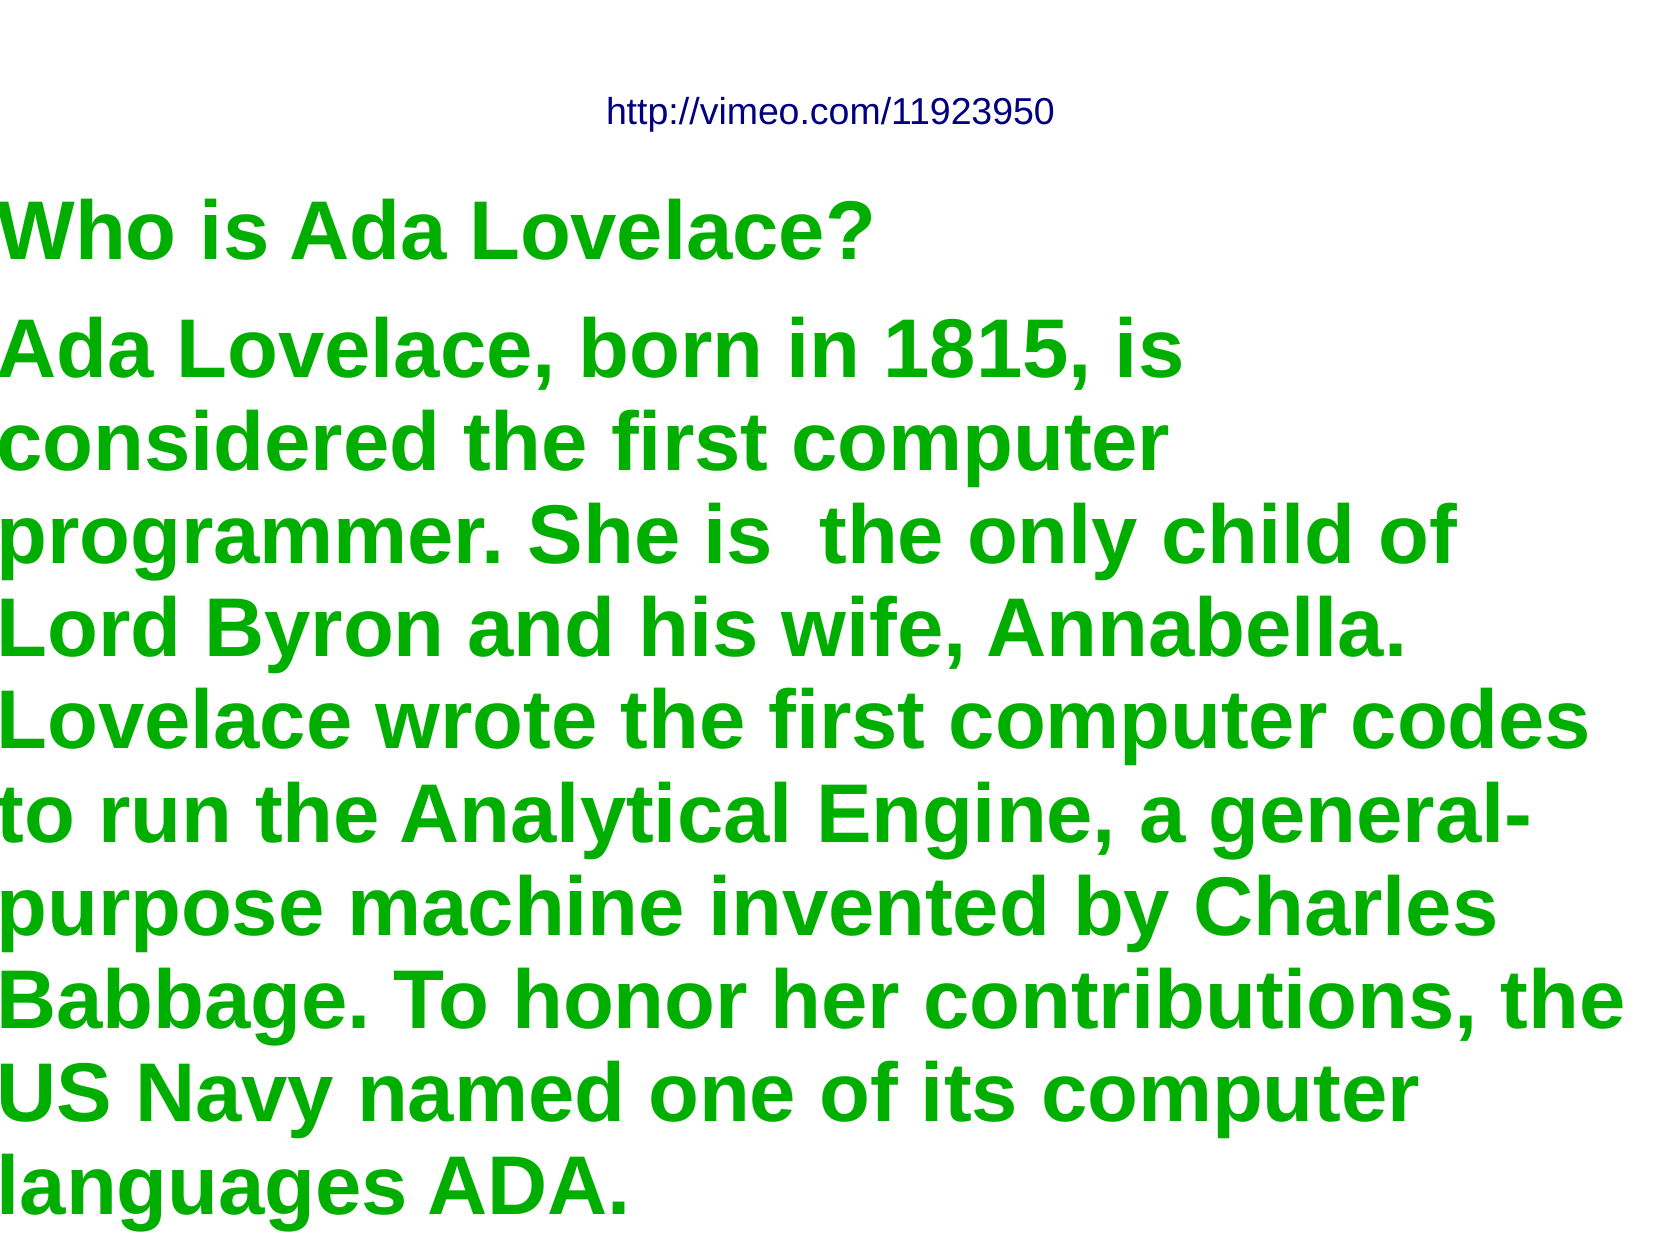

http://vimeo.com/11923950
Who is Ada Lovelace?
Ada Lovelace, born in 1815, is considered the first computer programmer. She is the only child of Lord Byron and his wife, Annabella. Lovelace wrote the first computer codes to run the Analytical Engine, a general-purpose machine invented by Charles Babbage. To honor her contributions, the US Navy named one of its computer languages ADA.